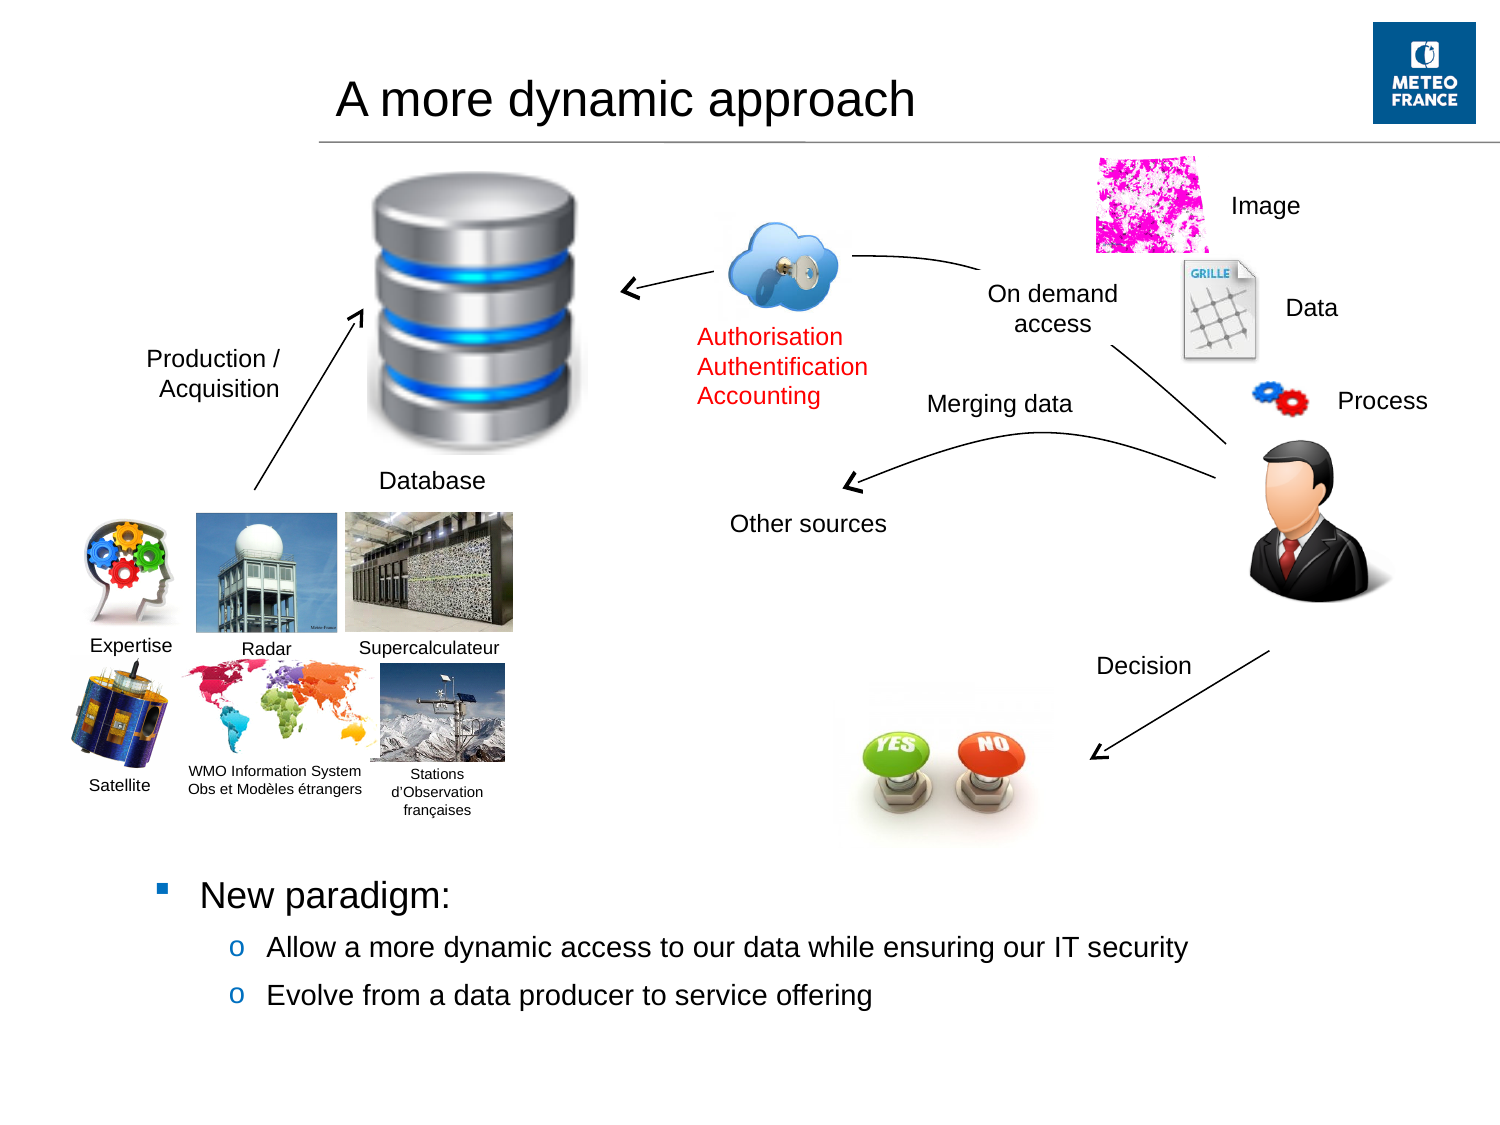

# A more dynamic approach
Image
Authorisation
Authentification
Accounting
Data
On demand access
Production / Acquisition
Process
Merging data
Other sources
Database
Decision
New paradigm:
Allow a more dynamic access to our data while ensuring our IT security
Evolve from a data producer to service offering